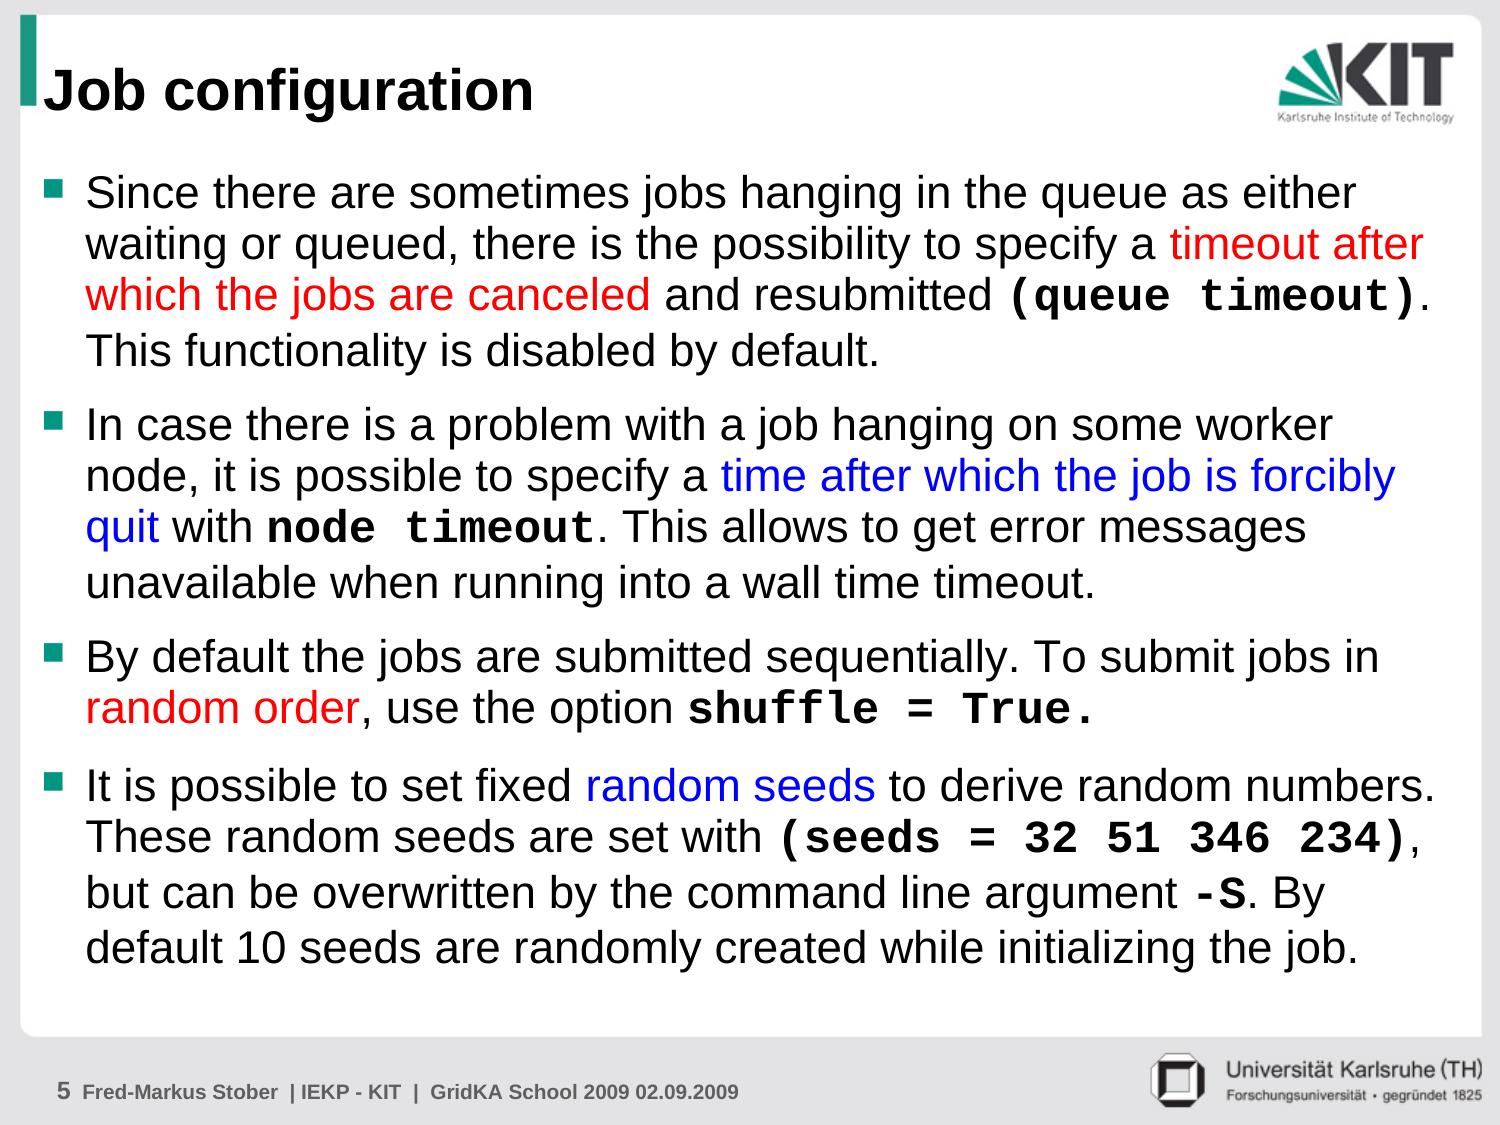

# Job configuration
Since there are sometimes jobs hanging in the queue as either waiting or queued, there is the possibility to specify a timeout after which the jobs are canceled and resubmitted (queue timeout). This functionality is disabled by default.
In case there is a problem with a job hanging on some worker node, it is possible to specify a time after which the job is forcibly quit with node timeout. This allows to get error messages unavailable when running into a wall time timeout.
By default the jobs are submitted sequentially. To submit jobs in random order, use the option shuffle = True.
It is possible to set fixed random seeds to derive random numbers. These random seeds are set with (seeds = 32 51 346 234), but can be overwritten by the command line argument -S. By default 10 seeds are randomly created while initializing the job.
04.12.07